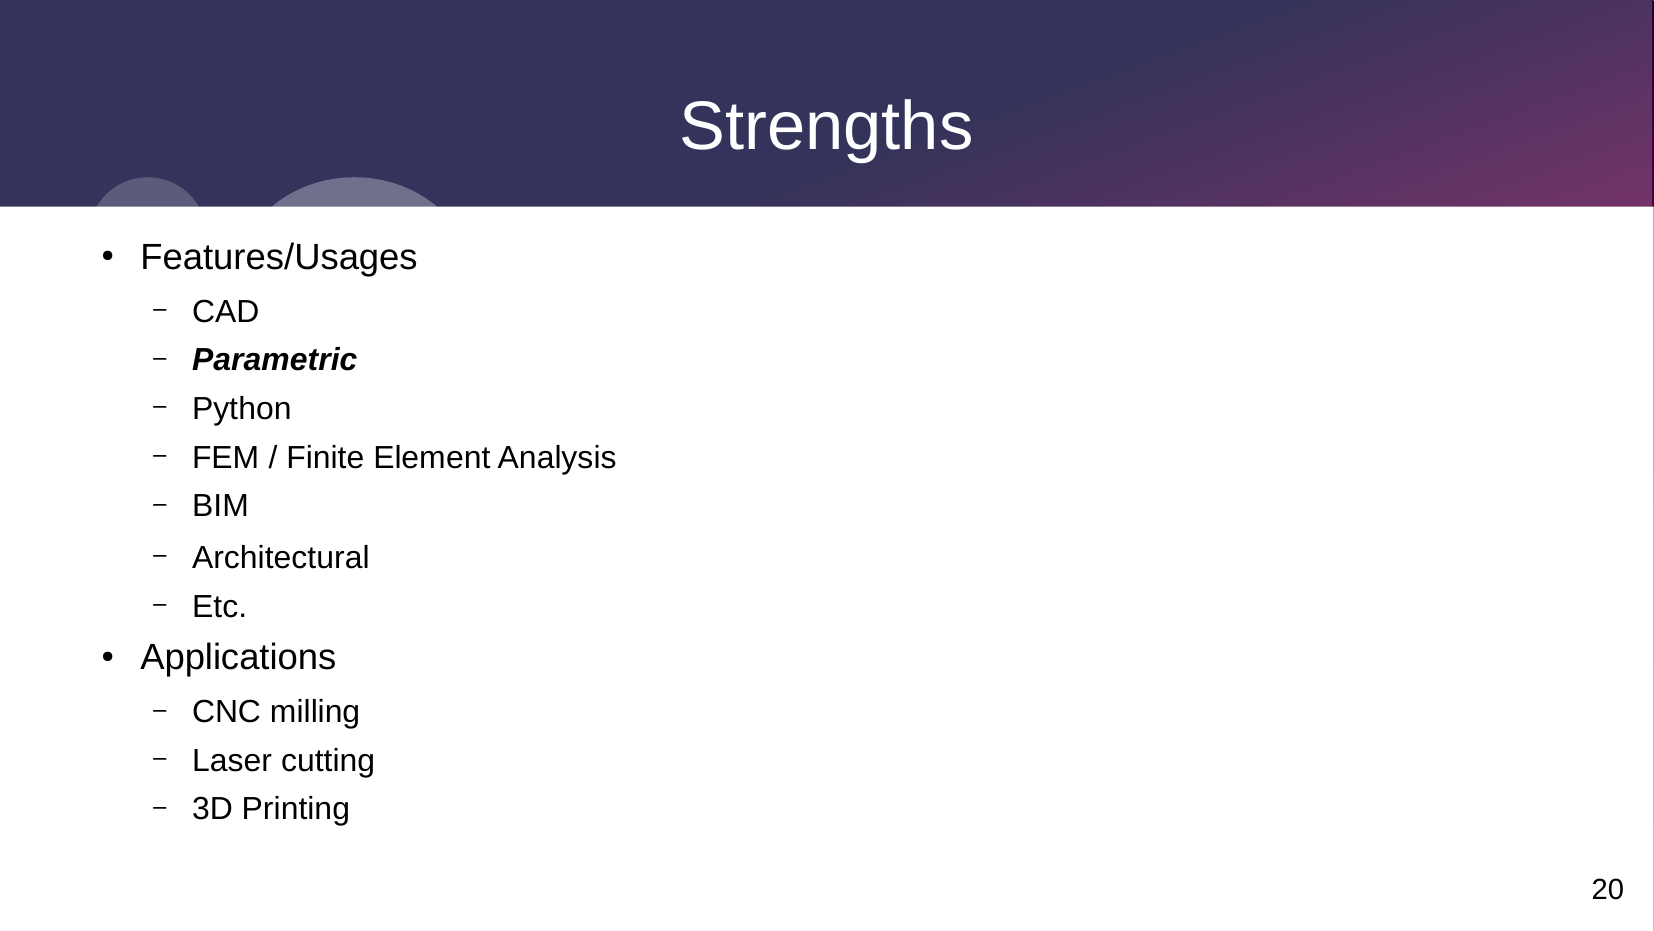

# Strengths
Features/Usages
CAD
Parametric
Python
FEM / Finite Element Analysis
BIM
Architectural
Etc.
Applications
CNC milling
Laser cutting
3D Printing